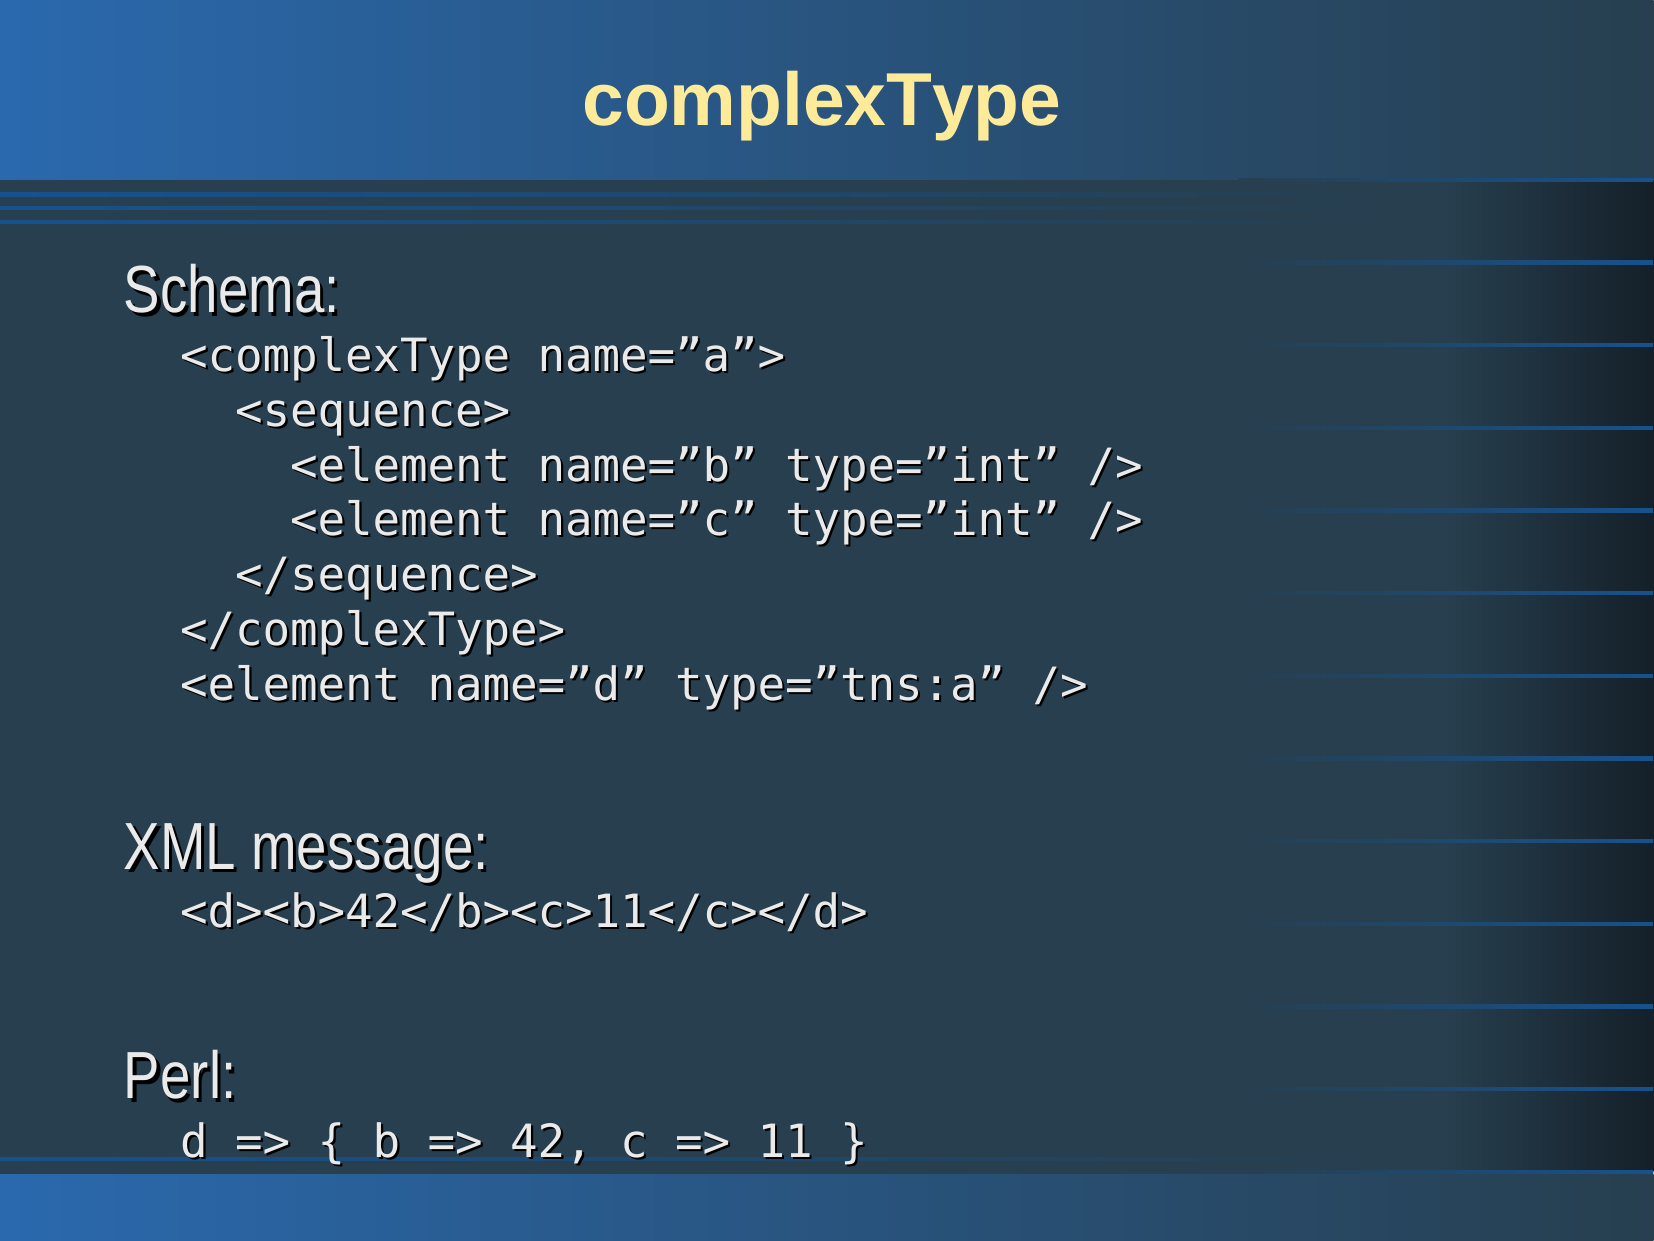

# complexType
Schema:
<complexType name=”a”>
 <sequence>
 <element name=”b” type=”int” />
 <element name=”c” type=”int” />
 </sequence>
</complexType>
<element name=”d” type=”tns:a” />
XML message:
<d><b>42</b><c>11</c></d>
Perl:
d => { b => 42, c => 11 }